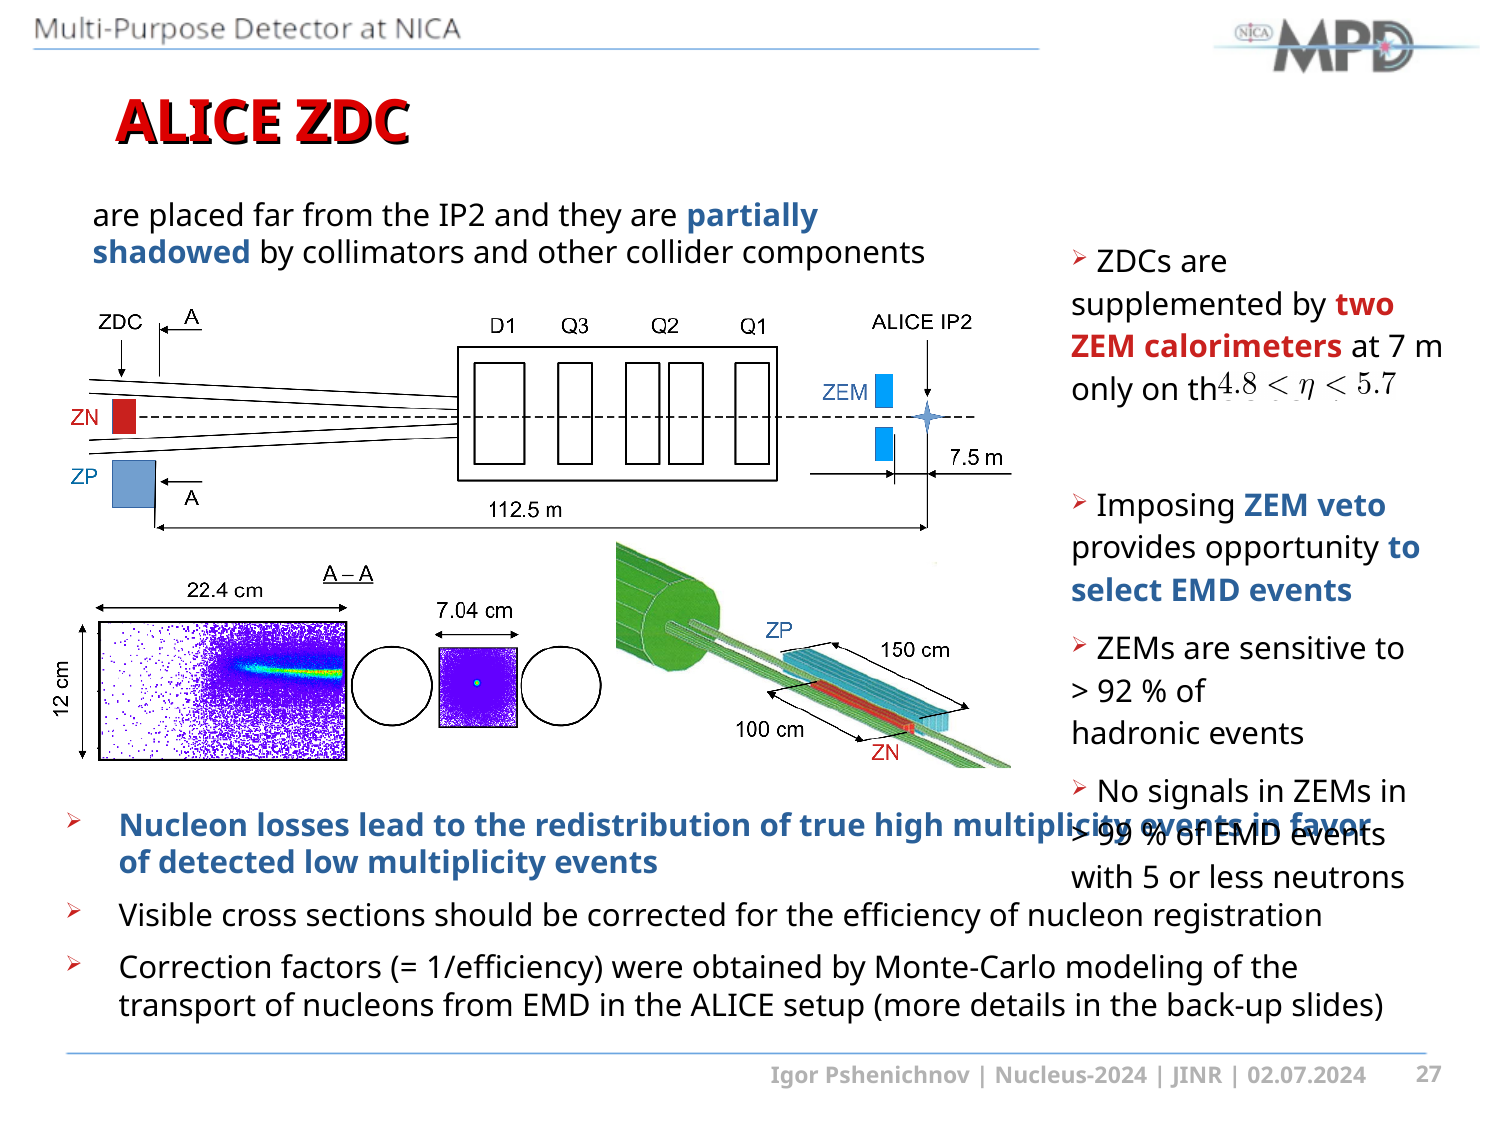

# ALICE ZDC
are placed far from the IP2 and they are partially shadowed by collimators and other collider components
 ZDCs are supplemented by two ZEM calorimeters at 7 m only on the side A:
 Imposing ZEM veto provides opportunity to select EMD events
 ZEMs are sensitive to > 92 % of hadronic events
 No signals in ZEMs in > 99 % of EMD events with 5 or less neutrons
Nucleon losses lead to the redistribution of true high multiplicity events in favor of detected low multiplicity events
Visible cross sections should be corrected for the efficiency of nucleon registration
Correction factors (= 1/efficiency) were obtained by Monte-Carlo modeling of the transport of nucleons from EMD in the ALICE setup (more details in the back-up slides)
 Igor Pshenichnov | Nucleus-2024 | JINR | 02.07.2024